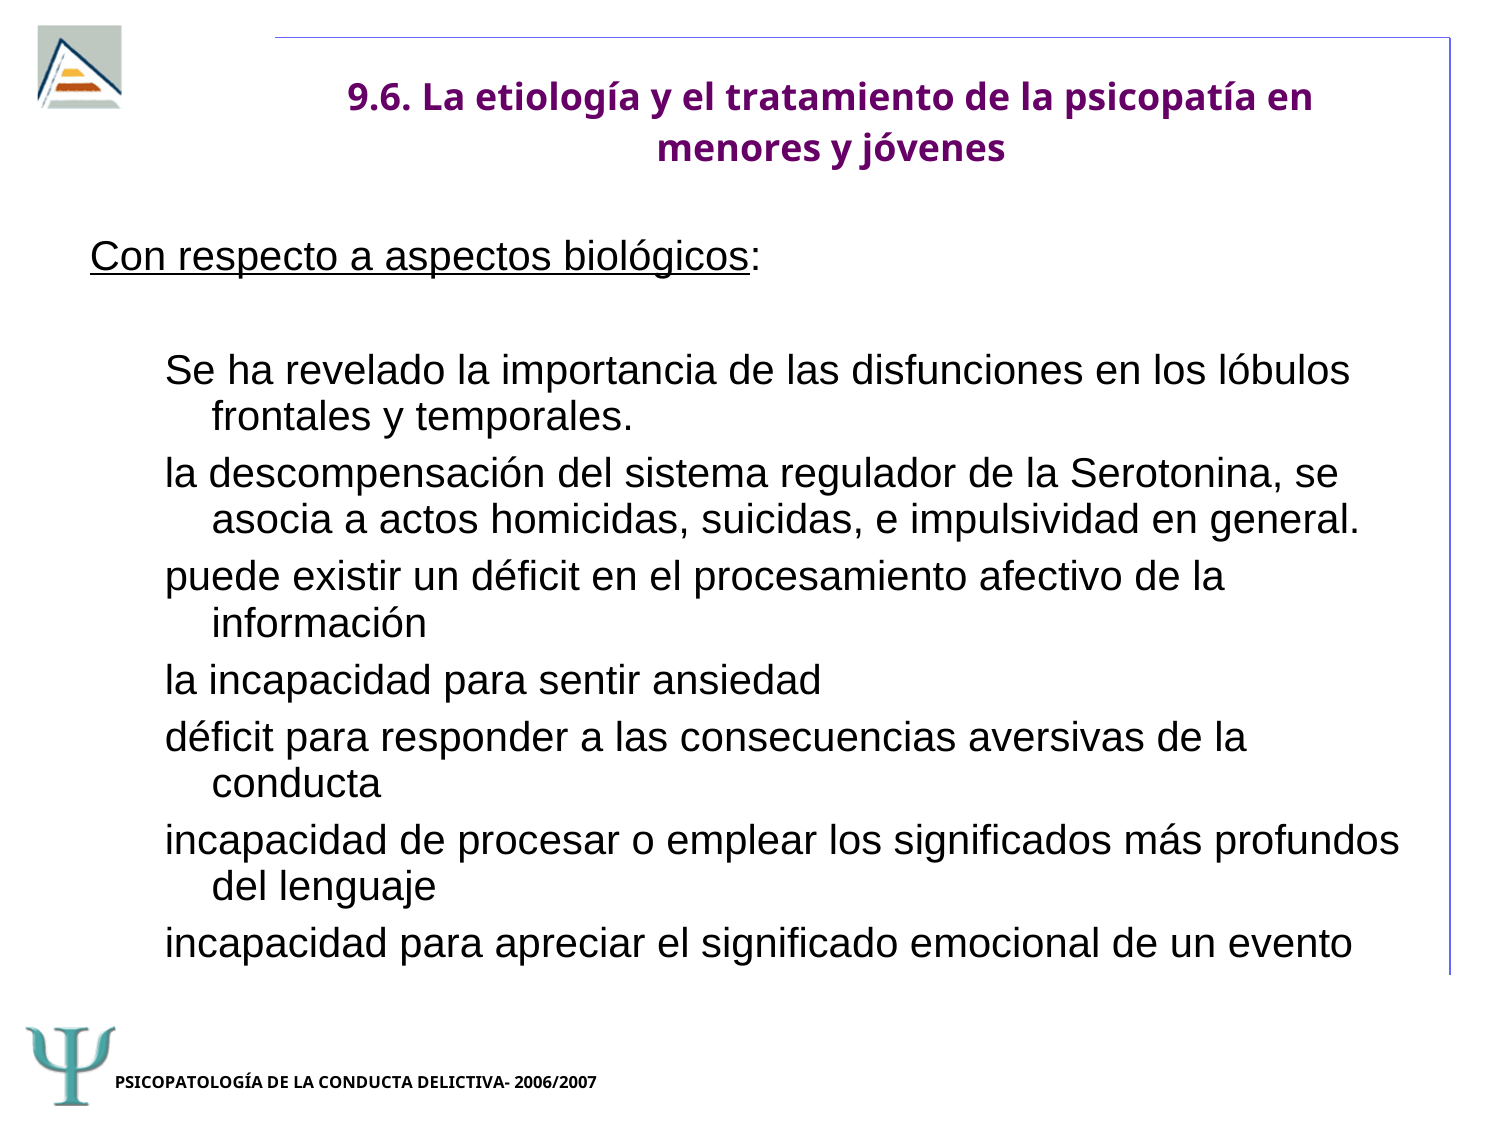

# 9.6. La etiología y el tratamiento de la psicopatía en menores y jóvenes
Con respecto a aspectos biológicos:
Se ha revelado la importancia de las disfunciones en los lóbulos frontales y temporales.
la descompensación del sistema regulador de la Serotonina, se asocia a actos homicidas, suicidas, e impulsividad en general.
puede existir un déficit en el procesamiento afectivo de la información
la incapacidad para sentir ansiedad
déficit para responder a las consecuencias aversivas de la conducta
incapacidad de procesar o emplear los significados más profundos del lenguaje
incapacidad para apreciar el significado emocional de un evento